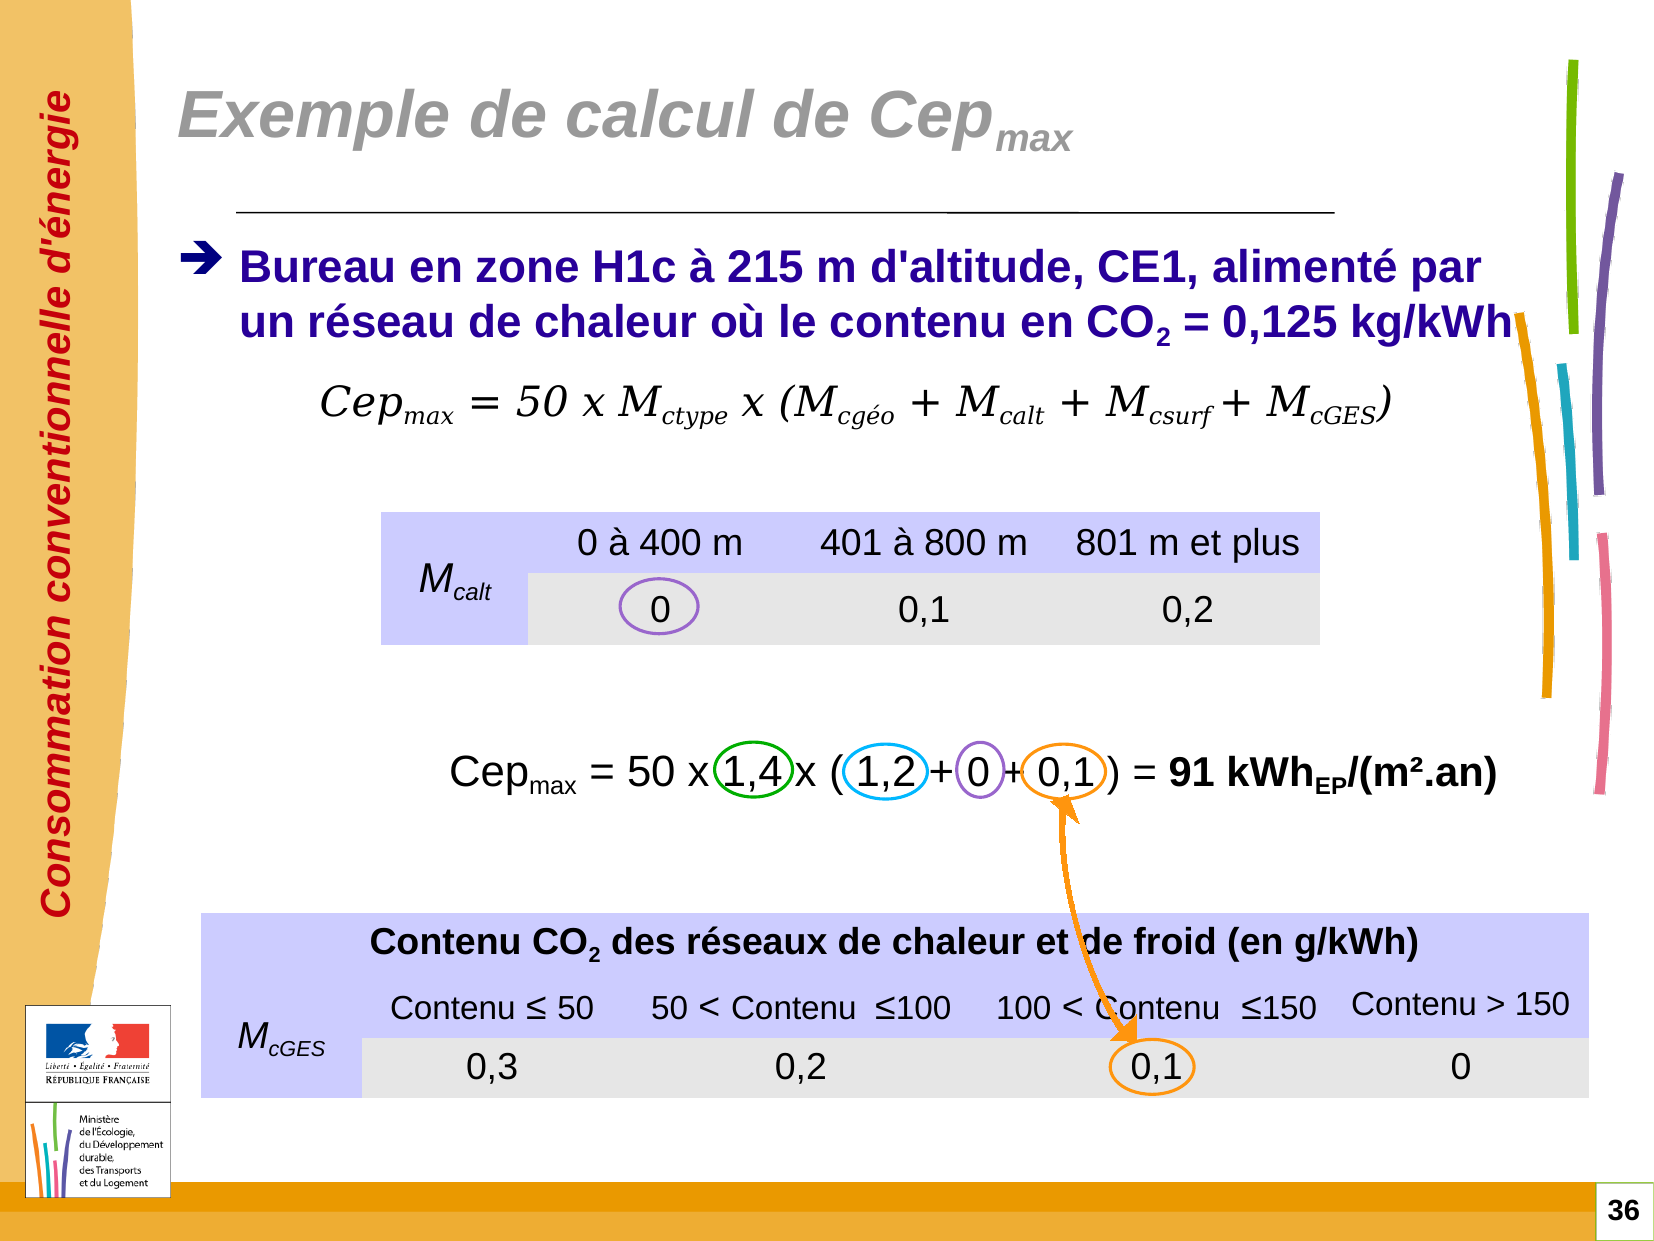

Exemple de calcul de Cepmax
# Bureau en zone H1c à 215 m d'altitude, CE1, alimenté par un réseau de chaleur où le contenu en CO2 = 0,125 kg/kWh
Cepmax = 50 x Mctype x (Mcgéo + Mcalt + Mcsurf + McGES)
Consommation conventionnelle d'énergie
| Mcalt | 0 à 400 m | 401 à 800 m | 801 m et plus |
| --- | --- | --- | --- |
| | 0 | 0,1 | 0,2 |
 Cepmax = 50 x 1,4 x ( 1,2 + 0 + 0,1 ) = 91 kWhEP/(m².an)
| Contenu CO2 des réseaux de chaleur et de froid (en g/kWh) | | | | |
| --- | --- | --- | --- | --- |
| McGES | Contenu ≤ 50 | 50 < Contenu ≤100 | 100 < Contenu ≤150 | Contenu > 150 |
| | 0,3 | 0,2 | 0,1 | 0 |
36